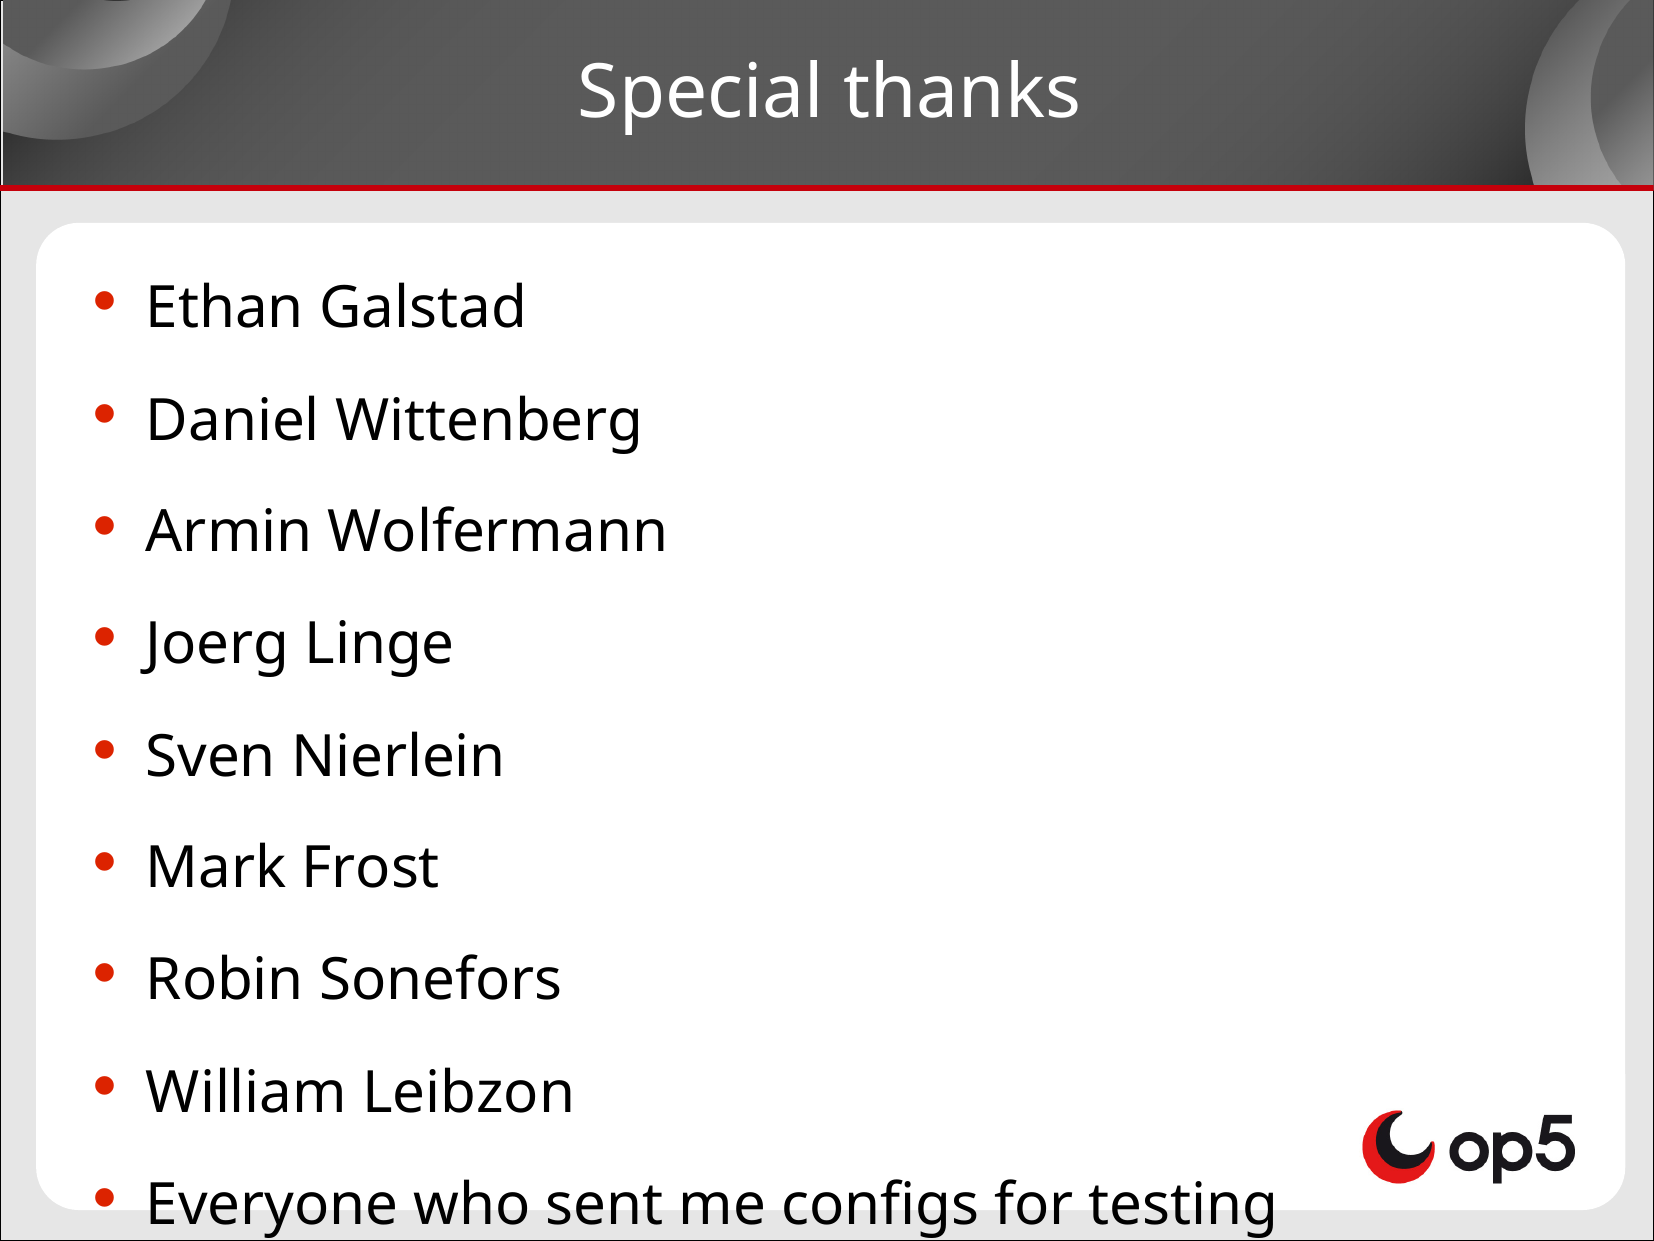

# Special thanks
Ethan Galstad
Daniel Wittenberg
Armin Wolfermann
Joerg Linge
Sven Nierlein
Mark Frost
Robin Sonefors
William Leibzon
Everyone who sent me configs for testing